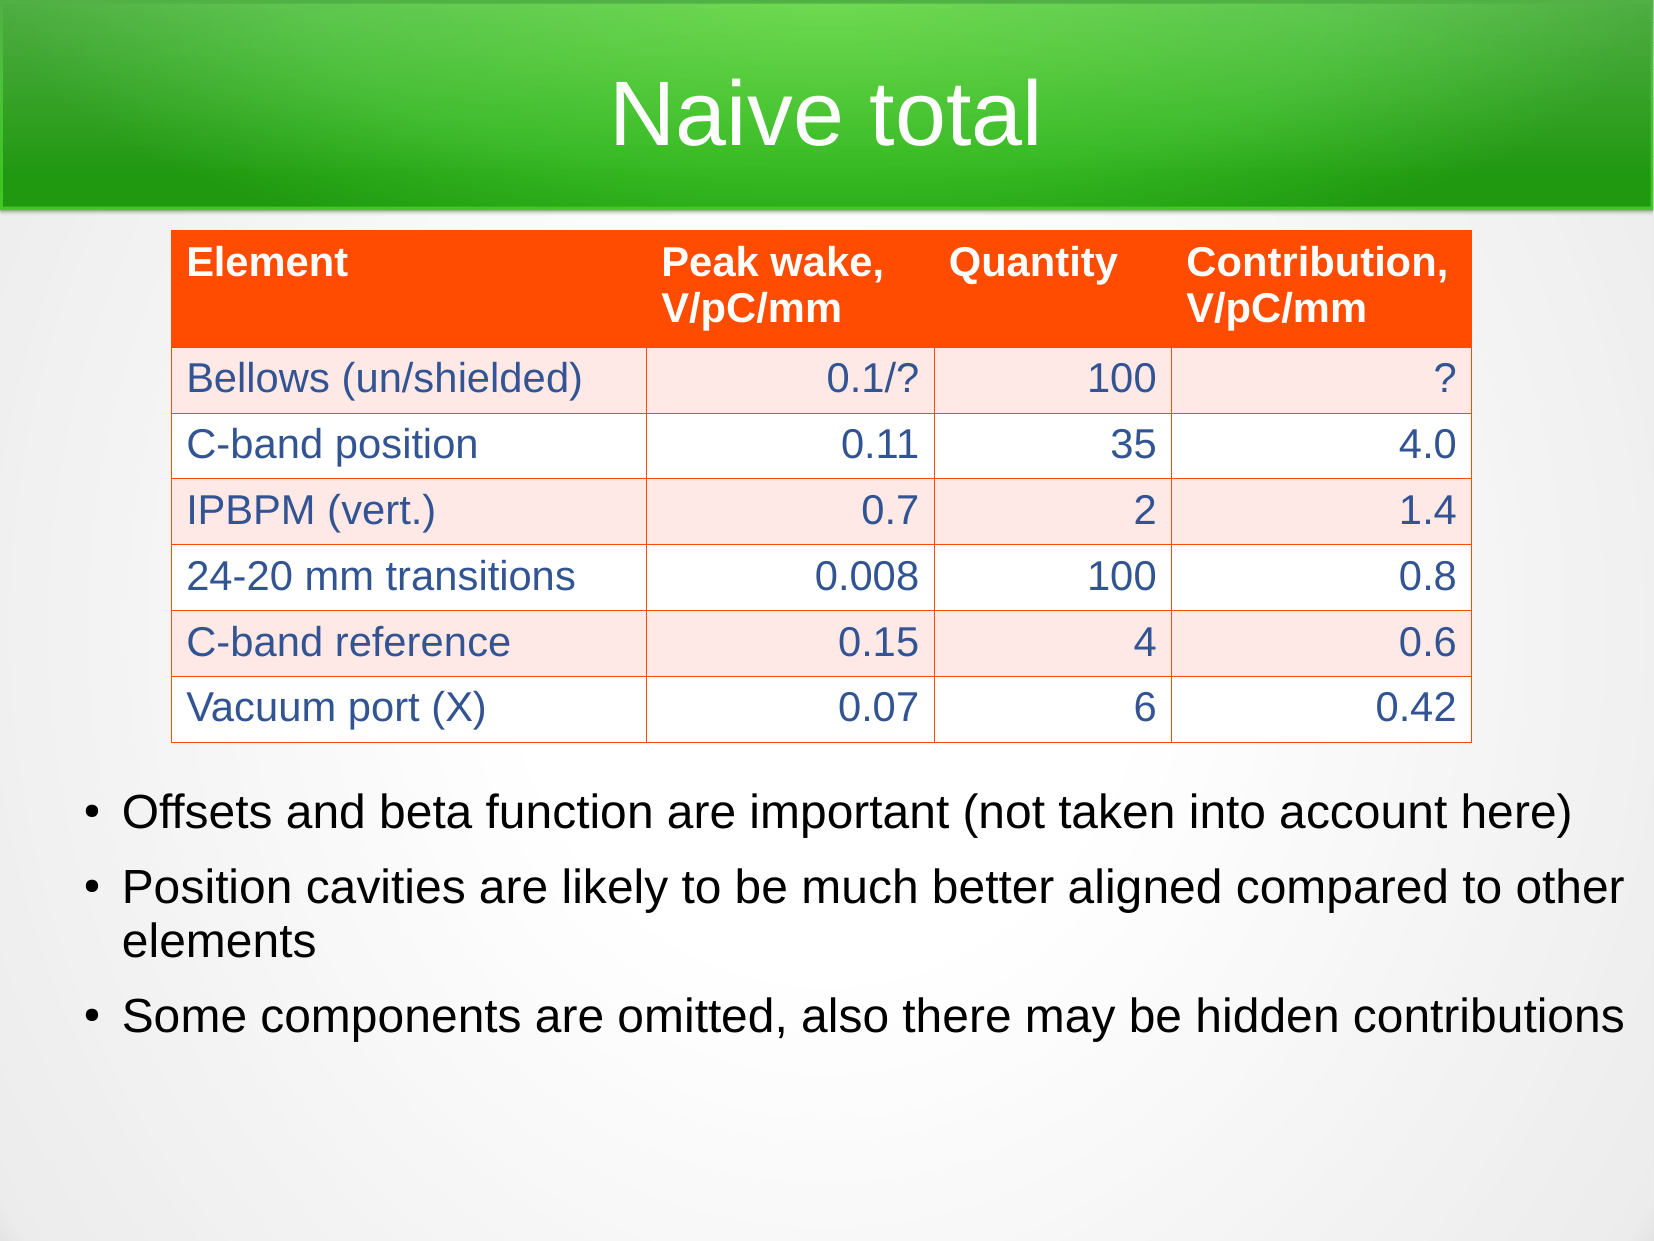

# Naive total
| Element | Peak wake, V/pC/mm | Quantity | Contribution, V/pC/mm |
| --- | --- | --- | --- |
| Bellows (un/shielded) | 0.1/? | 100 | ? |
| C-band position | 0.11 | 35 | 4.0 |
| IPBPM (vert.) | 0.7 | 2 | 1.4 |
| 24-20 mm transitions | 0.008 | 100 | 0.8 |
| C-band reference | 0.15 | 4 | 0.6 |
| Vacuum port (X) | 0.07 | 6 | 0.42 |
Offsets and beta function are important (not taken into account here)
Position cavities are likely to be much better aligned compared to other elements
Some components are omitted, also there may be hidden contributions